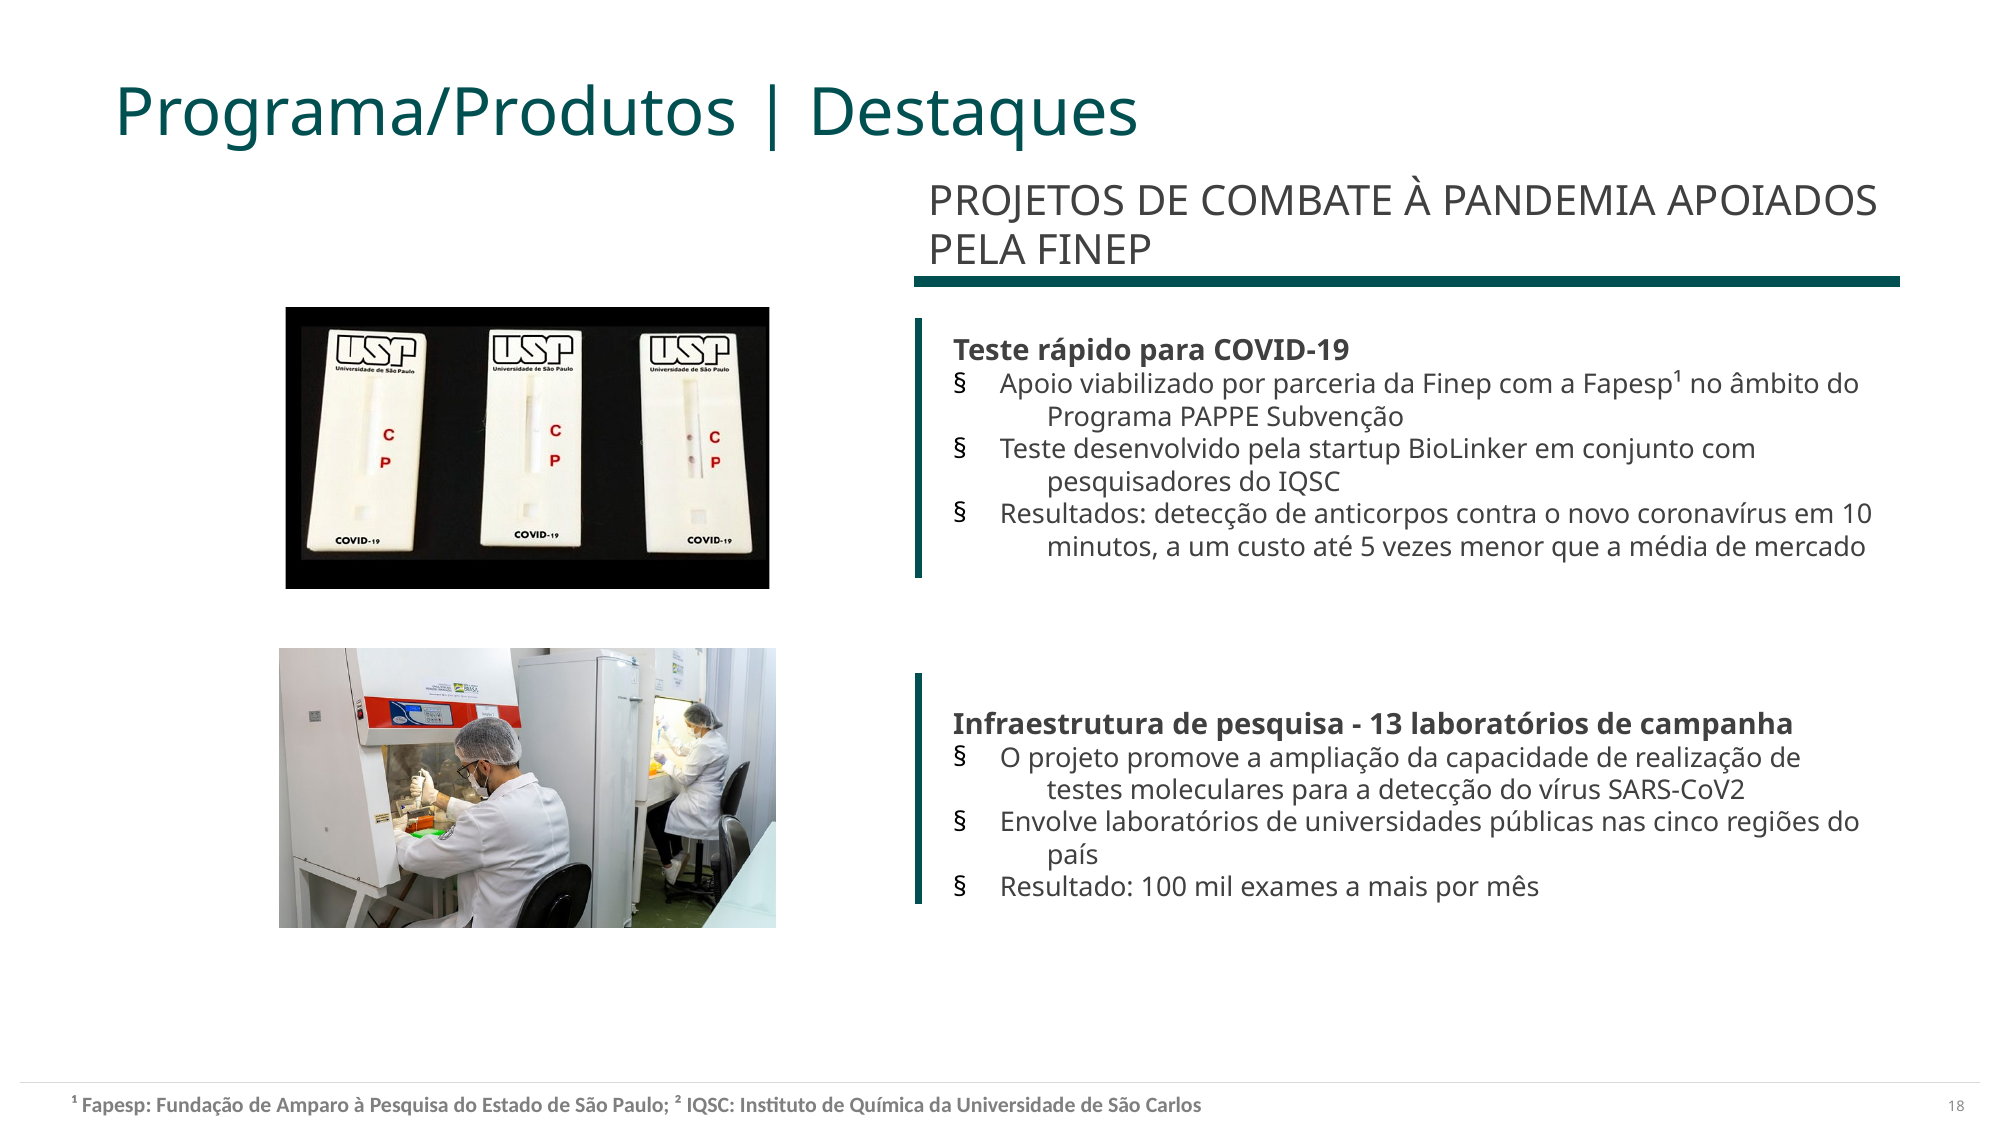

# Programa/Produtos | Destaques
PROJETOS DE COMBATE À PANDEMIA APOIADOS PELA FINEP
Teste rápido para COVID-19
Apoio viabilizado por parceria da Finep com a Fapesp¹ no âmbito do Programa PAPPE Subvenção
Teste desenvolvido pela startup BioLinker em conjunto com pesquisadores do IQSC
Resultados: detecção de anticorpos contra o novo coronavírus em 10 minutos, a um custo até 5 vezes menor que a média de mercado
Infraestrutura de pesquisa - 13 laboratórios de campanha
O projeto promove a ampliação da capacidade de realização de testes moleculares para a detecção do vírus SARS-CoV2
Envolve laboratórios de universidades públicas nas cinco regiões do país
Resultado: 100 mil exames a mais por mês
¹ Fapesp: Fundação de Amparo à Pesquisa do Estado de São Paulo; ² IQSC: Instituto de Química da Universidade de São Carlos